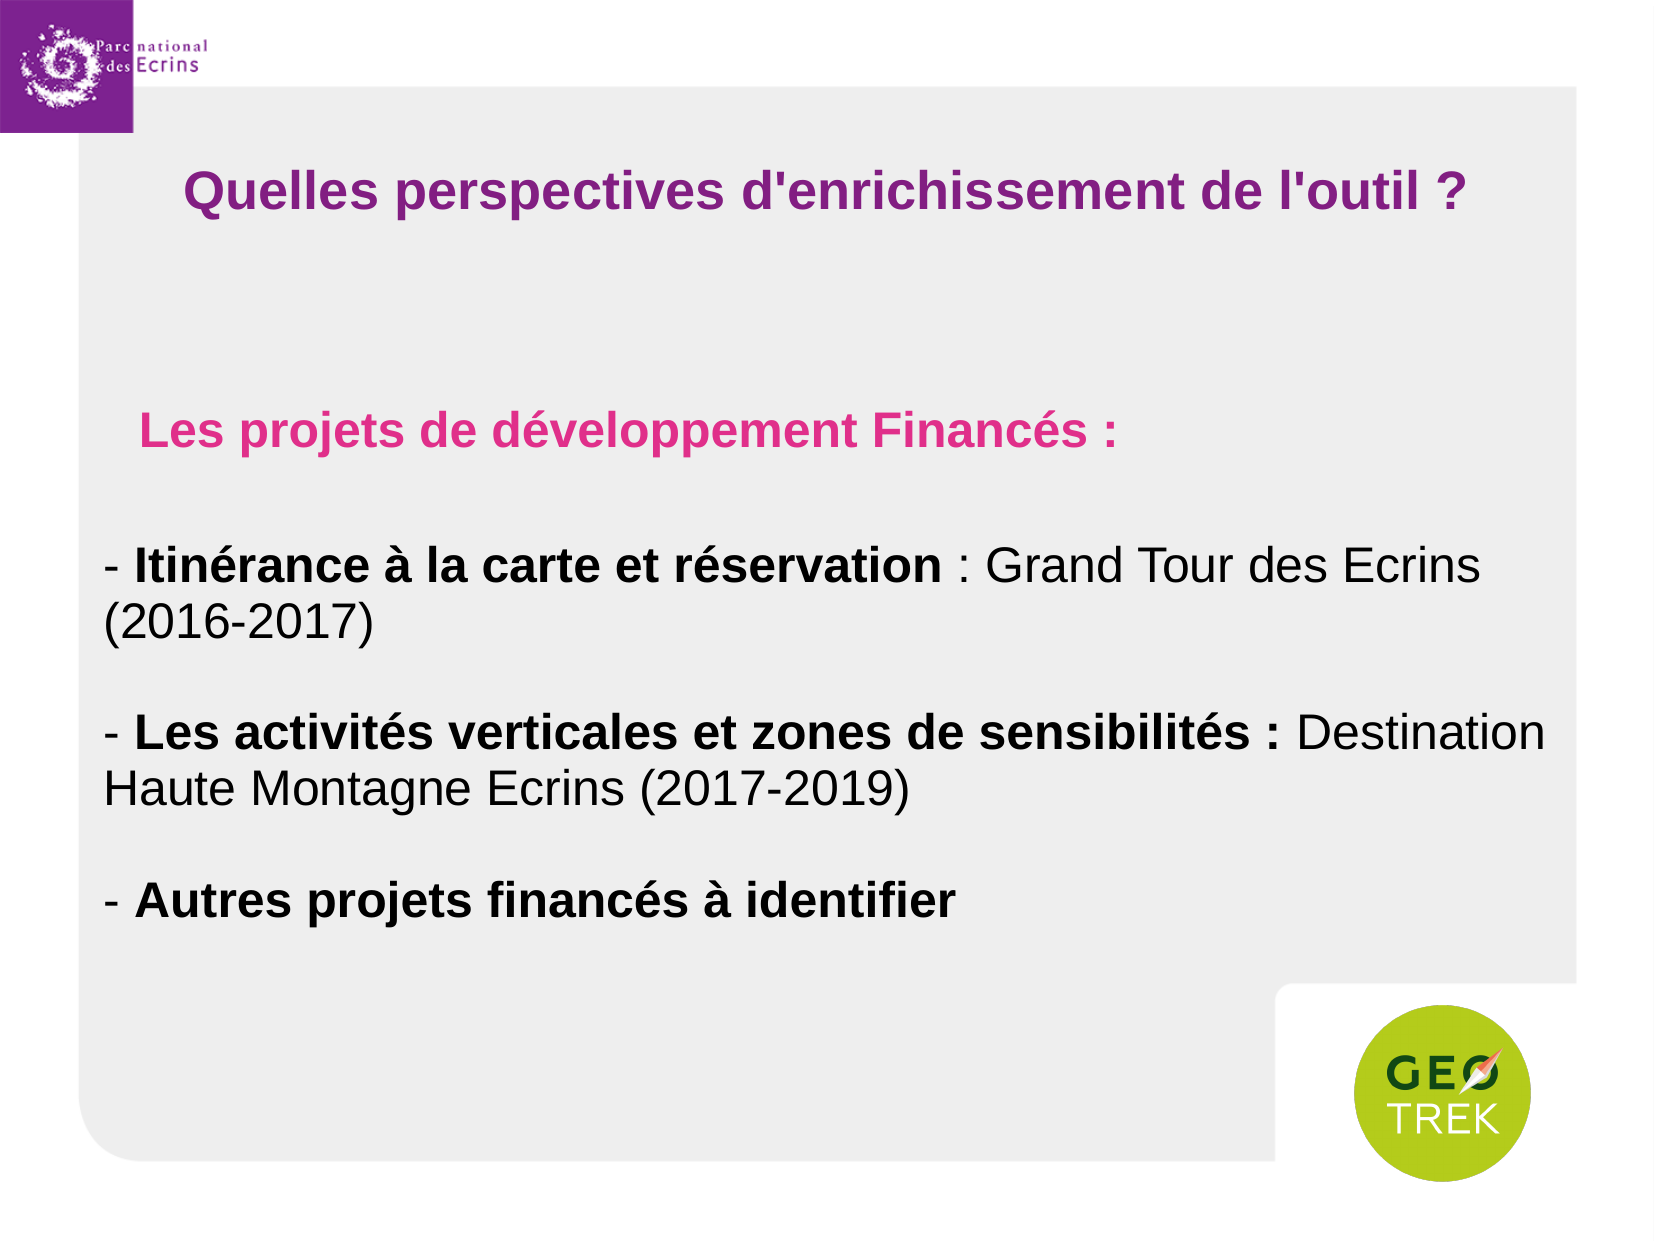

Quelles perspectives d'enrichissement de l'outil ?
# Les projets de développement Financés :
- Itinérance à la carte et réservation : Grand Tour des Ecrins (2016-2017)
- Les activités verticales et zones de sensibilités : Destination Haute Montagne Ecrins (2017-2019)
- Autres projets financés à identifier